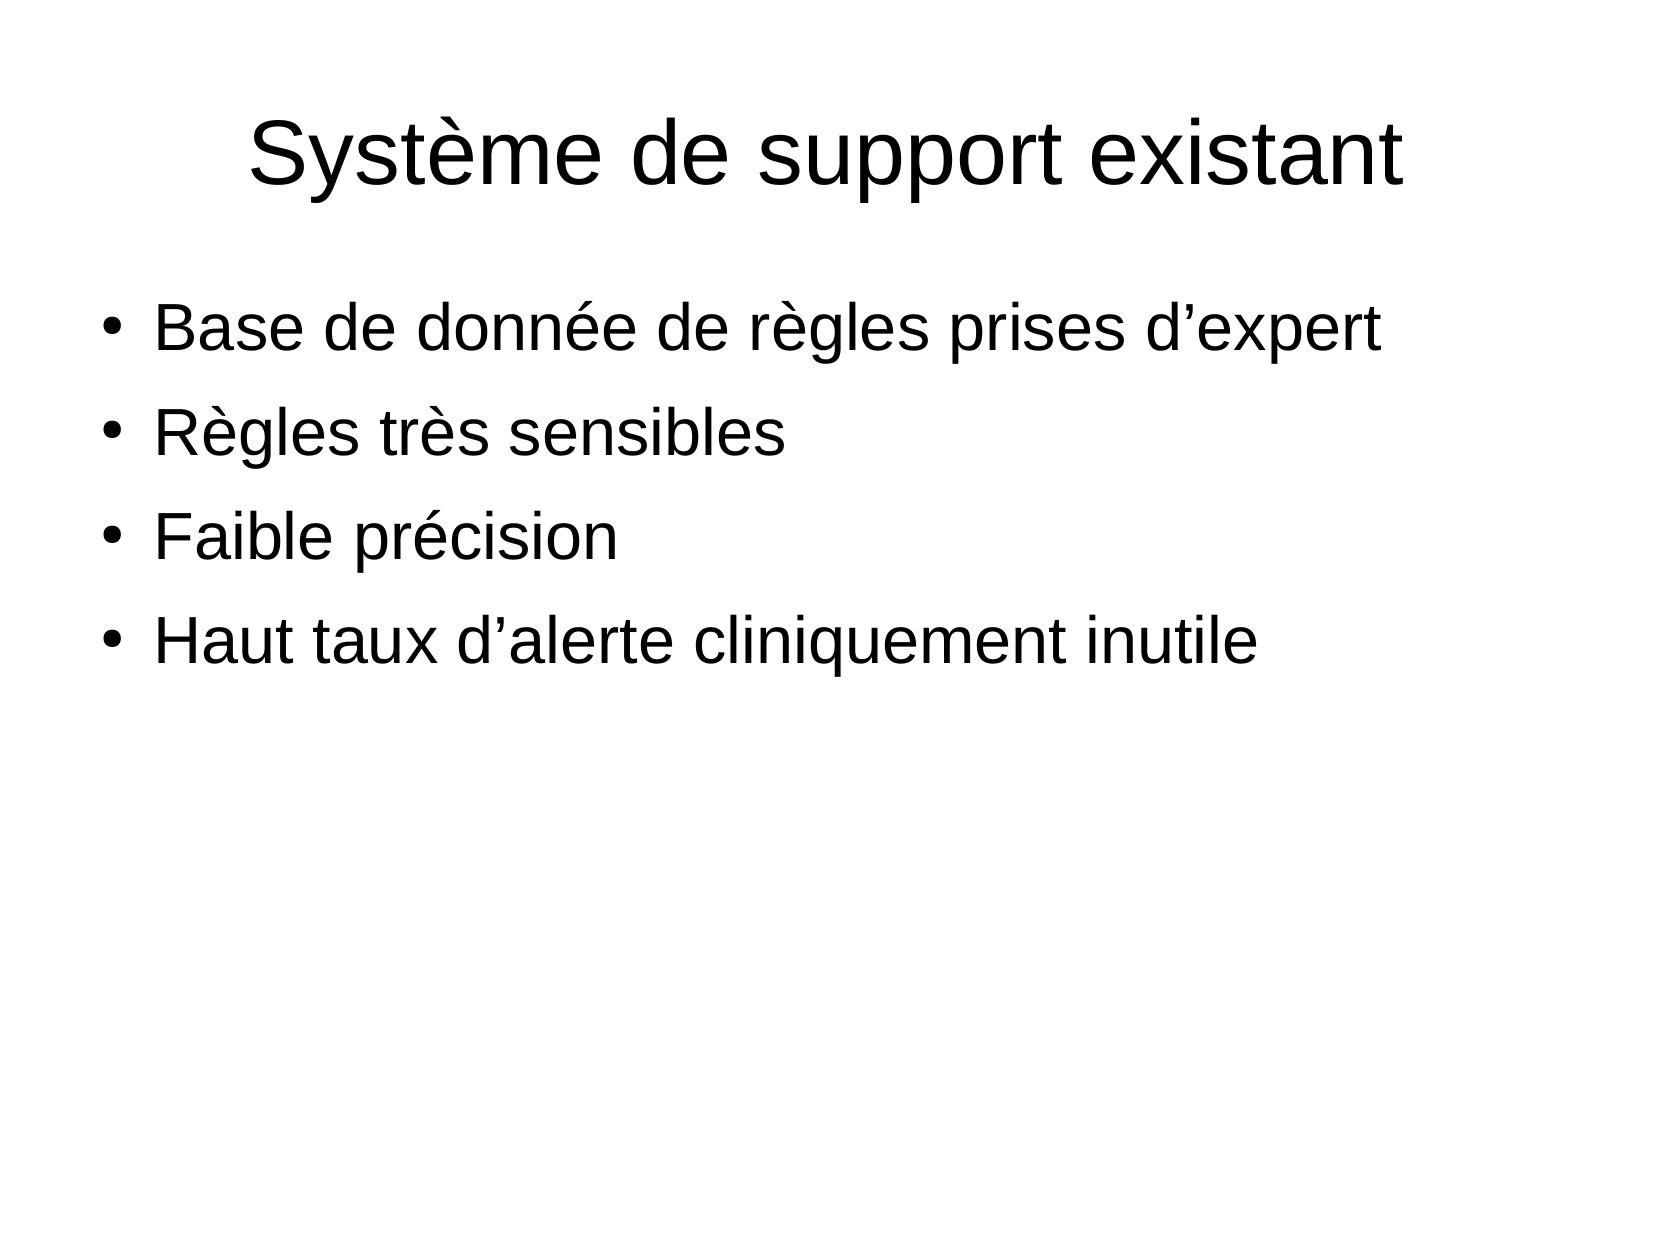

# Système de support existant
Base de donnée de règles prises d’expert
Règles très sensibles
Faible précision
Haut taux d’alerte cliniquement inutile